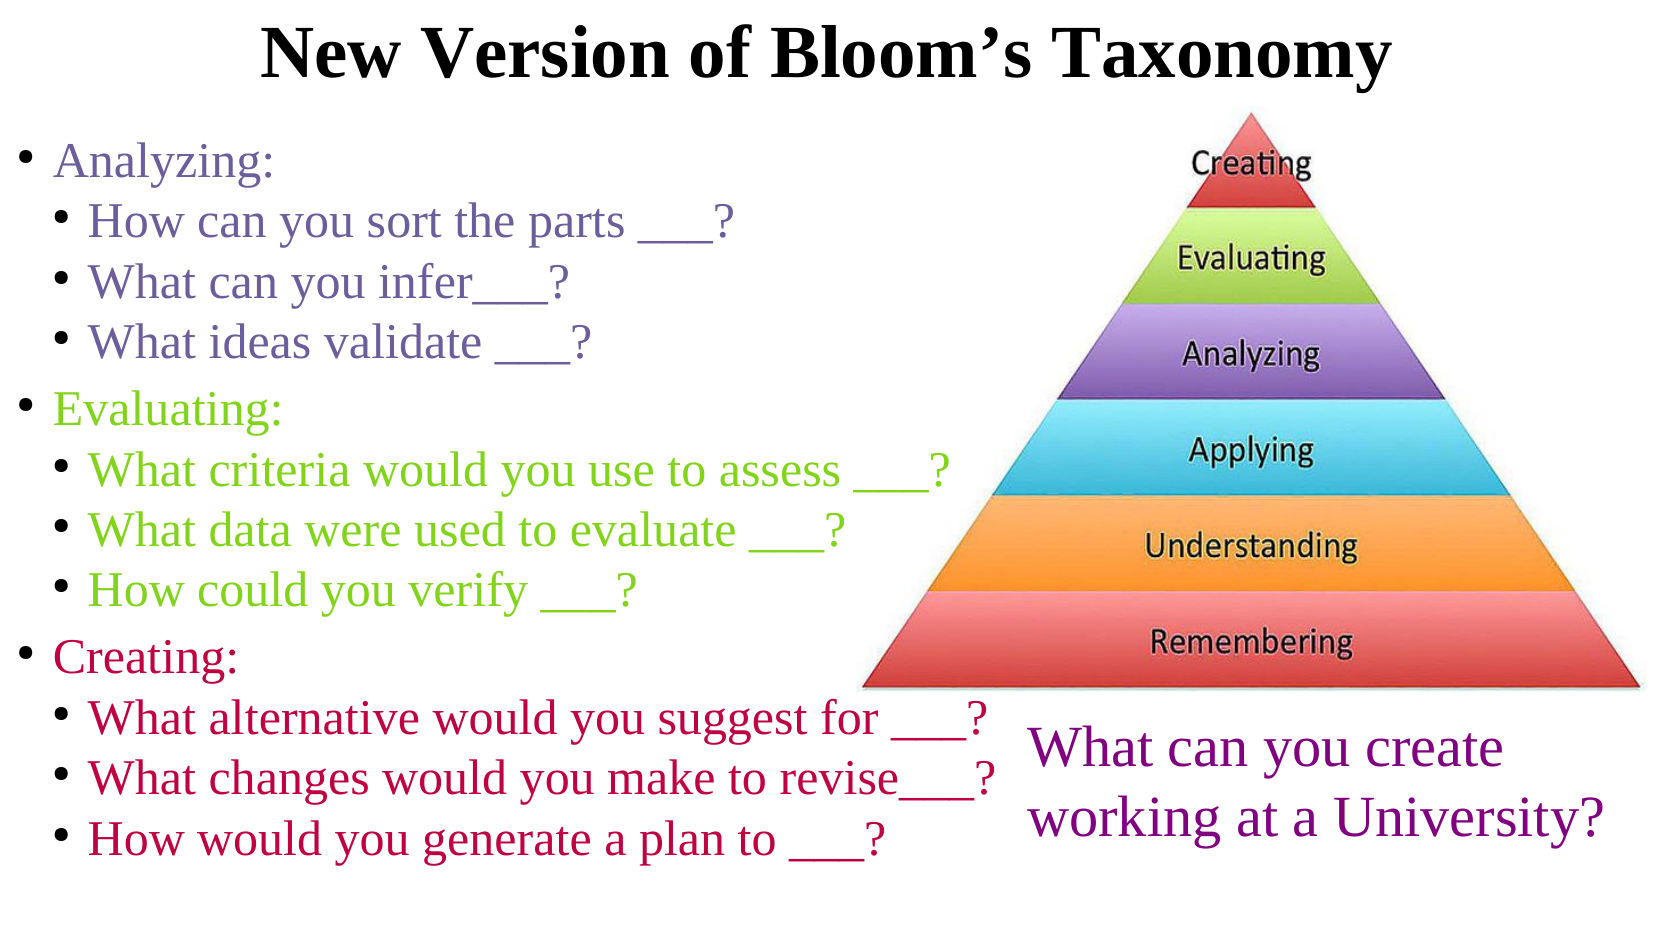

# New Version of Bloom’s Taxonomy
Analyzing:
How can you sort the parts ___?
What can you infer___?
What ideas validate ___?
Evaluating:
What criteria would you use to assess ___?
What data were used to evaluate ___?
How could you verify ___?
Creating:
What alternative would you suggest for ___?
What changes would you make to revise___?
How would you generate a plan to ___?
What can you create working at a University?